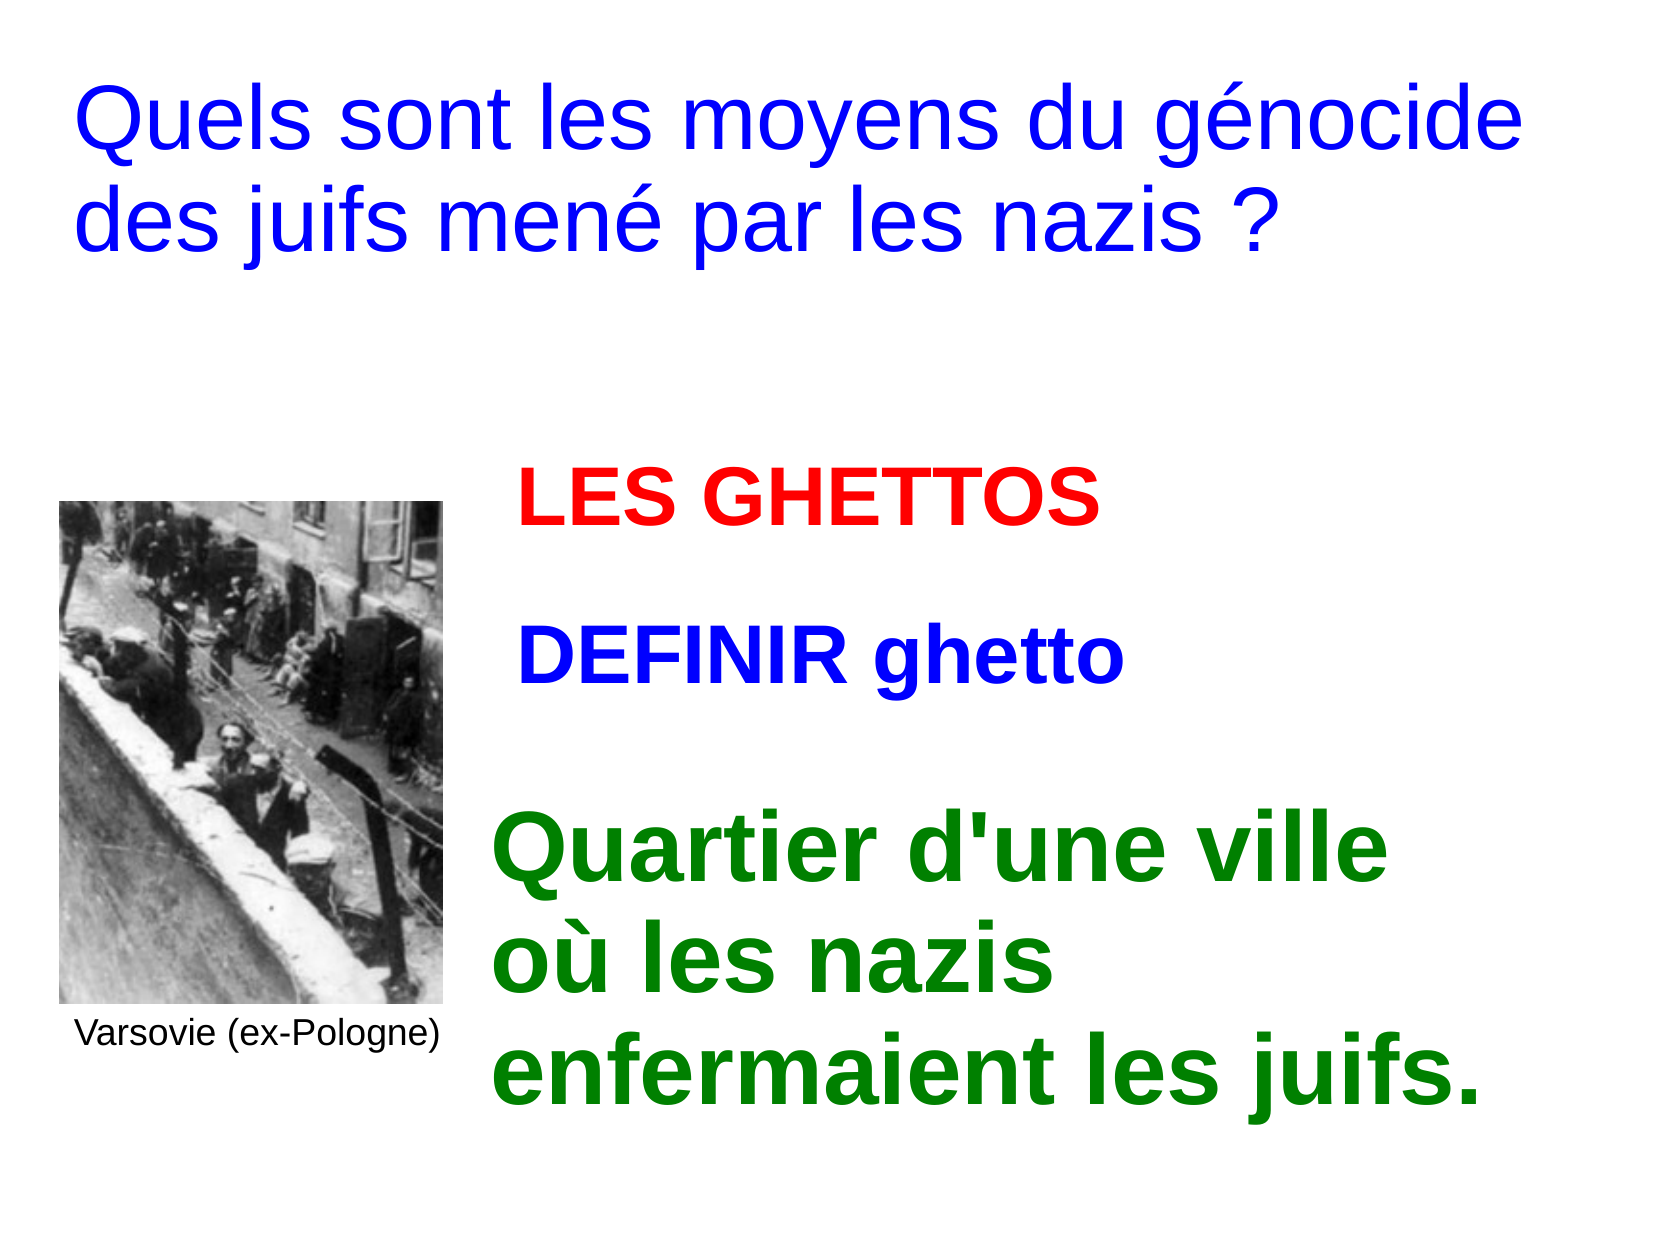

Quels sont les moyens du génocide des juifs mené par les nazis ?
LES GHETTOS
DEFINIR ghetto
# Quartier d'une ville où les nazis enfermaient les juifs.
Varsovie (ex-Pologne)